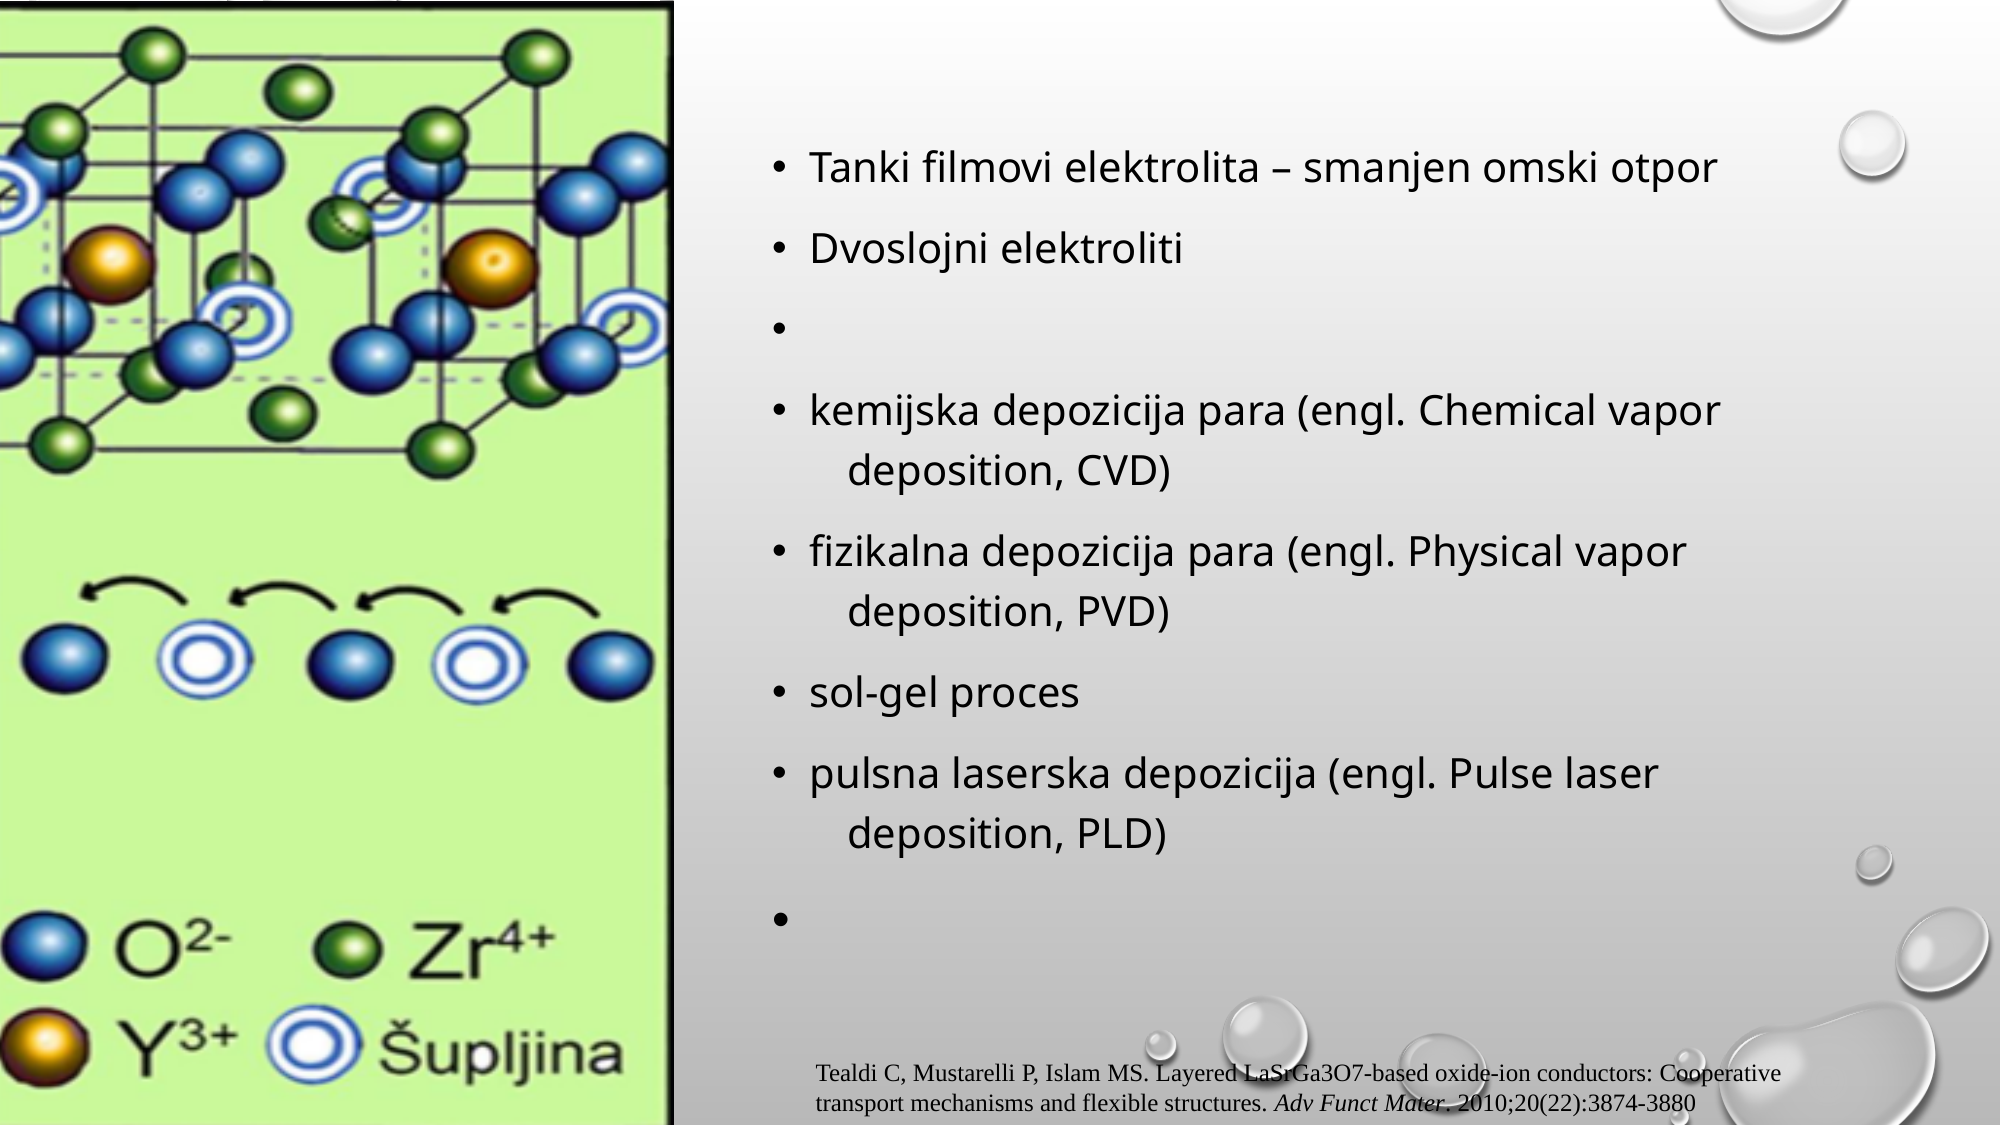

# Tanki filmovi elektrolita – smanjen omski otpor
Dvoslojni elektroliti
kemijska depozicija para (engl. Chemical vapor deposition, CVD)
fizikalna depozicija para (engl. Physical vapor deposition, PVD)
sol-gel proces
pulsna laserska depozicija (engl. Pulse laser deposition, PLD)
Tealdi C, Mustarelli P, Islam MS. Layered LaSrGa3O7-based oxide-ion conductors: Cooperative transport mechanisms and flexible structures. Adv Funct Mater. 2010;20(22):3874-3880